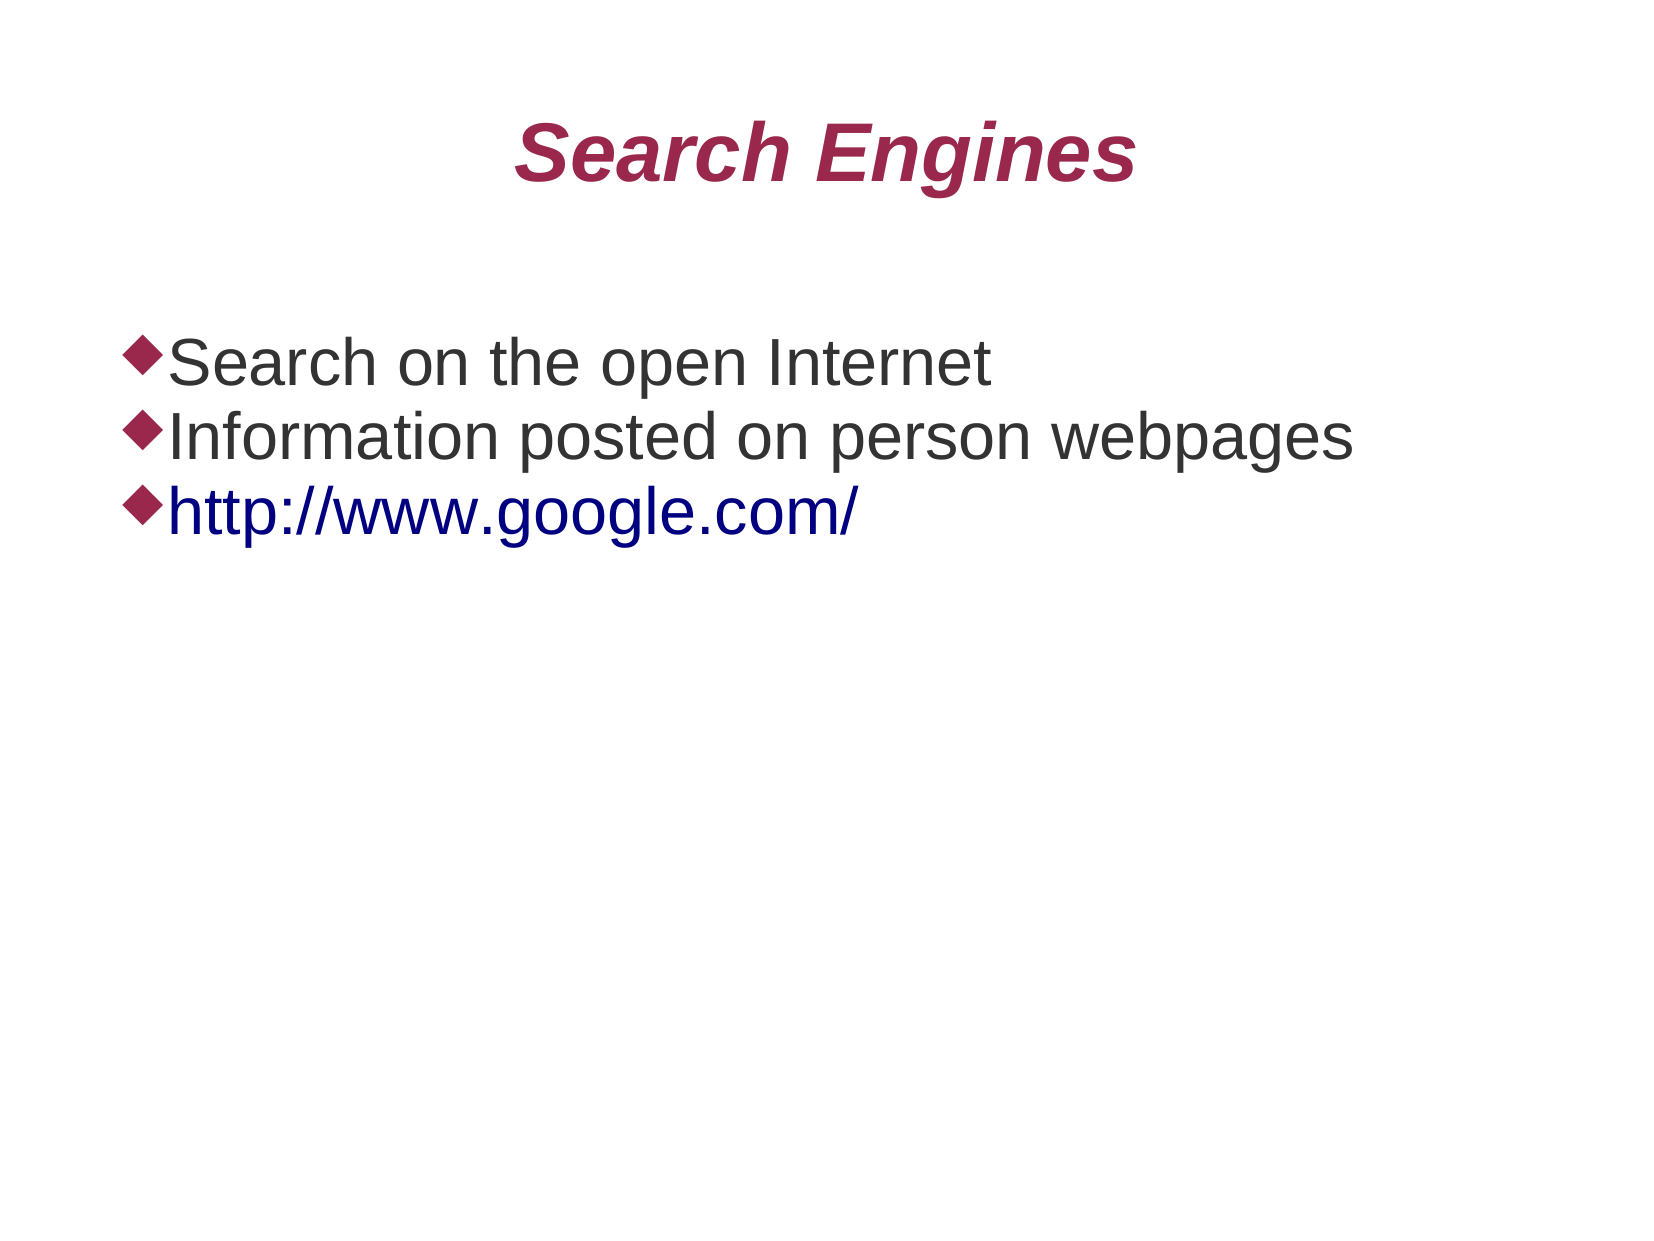

# Search Engines
Search on the open Internet
Information posted on person webpages
http://www.google.com/